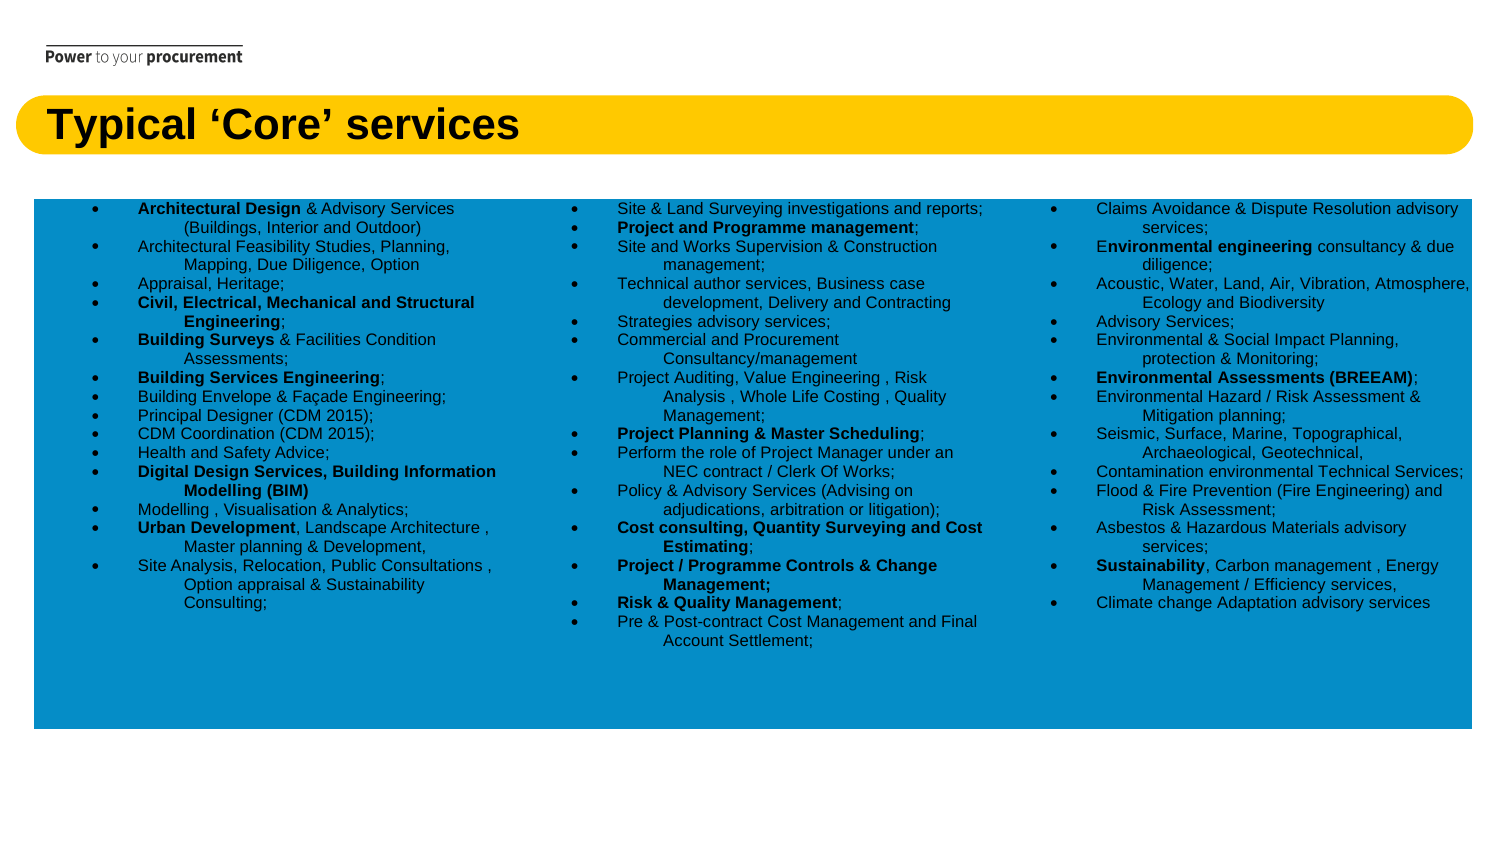

# Typical ‘Core’ services
| Architectural Design & Advisory Services (Buildings, Interior and Outdoor) Architectural Feasibility Studies, Planning, Mapping, Due Diligence, Option Appraisal, Heritage; Civil, Electrical, Mechanical and Structural Engineering; Building Surveys & Facilities Condition Assessments; Building Services Engineering; Building Envelope & Façade Engineering; Principal Designer (CDM 2015); CDM Coordination (CDM 2015); Health and Safety Advice; Digital Design Services, Building Information Modelling (BIM) Modelling , Visualisation & Analytics; Urban Development, Landscape Architecture , Master planning & Development, Site Analysis, Relocation, Public Consultations , Option appraisal & Sustainability Consulting; | Site & Land Surveying investigations and reports; Project and Programme management; Site and Works Supervision & Construction management; Technical author services, Business case development, Delivery and Contracting Strategies advisory services; Commercial and Procurement Consultancy/management Project Auditing, Value Engineering , Risk Analysis , Whole Life Costing , Quality Management; Project Planning & Master Scheduling; Perform the role of Project Manager under an NEC contract / Clerk Of Works; Policy & Advisory Services (Advising on adjudications, arbitration or litigation); Cost consulting, Quantity Surveying and Cost Estimating; Project / Programme Controls & Change Management; Risk & Quality Management; Pre & Post-contract Cost Management and Final Account Settlement; | Claims Avoidance & Dispute Resolution advisory services; Environmental engineering consultancy & due diligence; Acoustic, Water, Land, Air, Vibration, Atmosphere, Ecology and Biodiversity Advisory Services; Environmental & Social Impact Planning, protection & Monitoring; Environmental Assessments (BREEAM); Environmental Hazard / Risk Assessment & Mitigation planning; Seismic, Surface, Marine, Topographical, Archaeological, Geotechnical, Contamination environmental Technical Services; Flood & Fire Prevention (Fire Engineering) and Risk Assessment; Asbestos & Hazardous Materials advisory services; Sustainability, Carbon management , Energy Management / Efficiency services, Climate change Adaptation advisory services |
| --- | --- | --- |